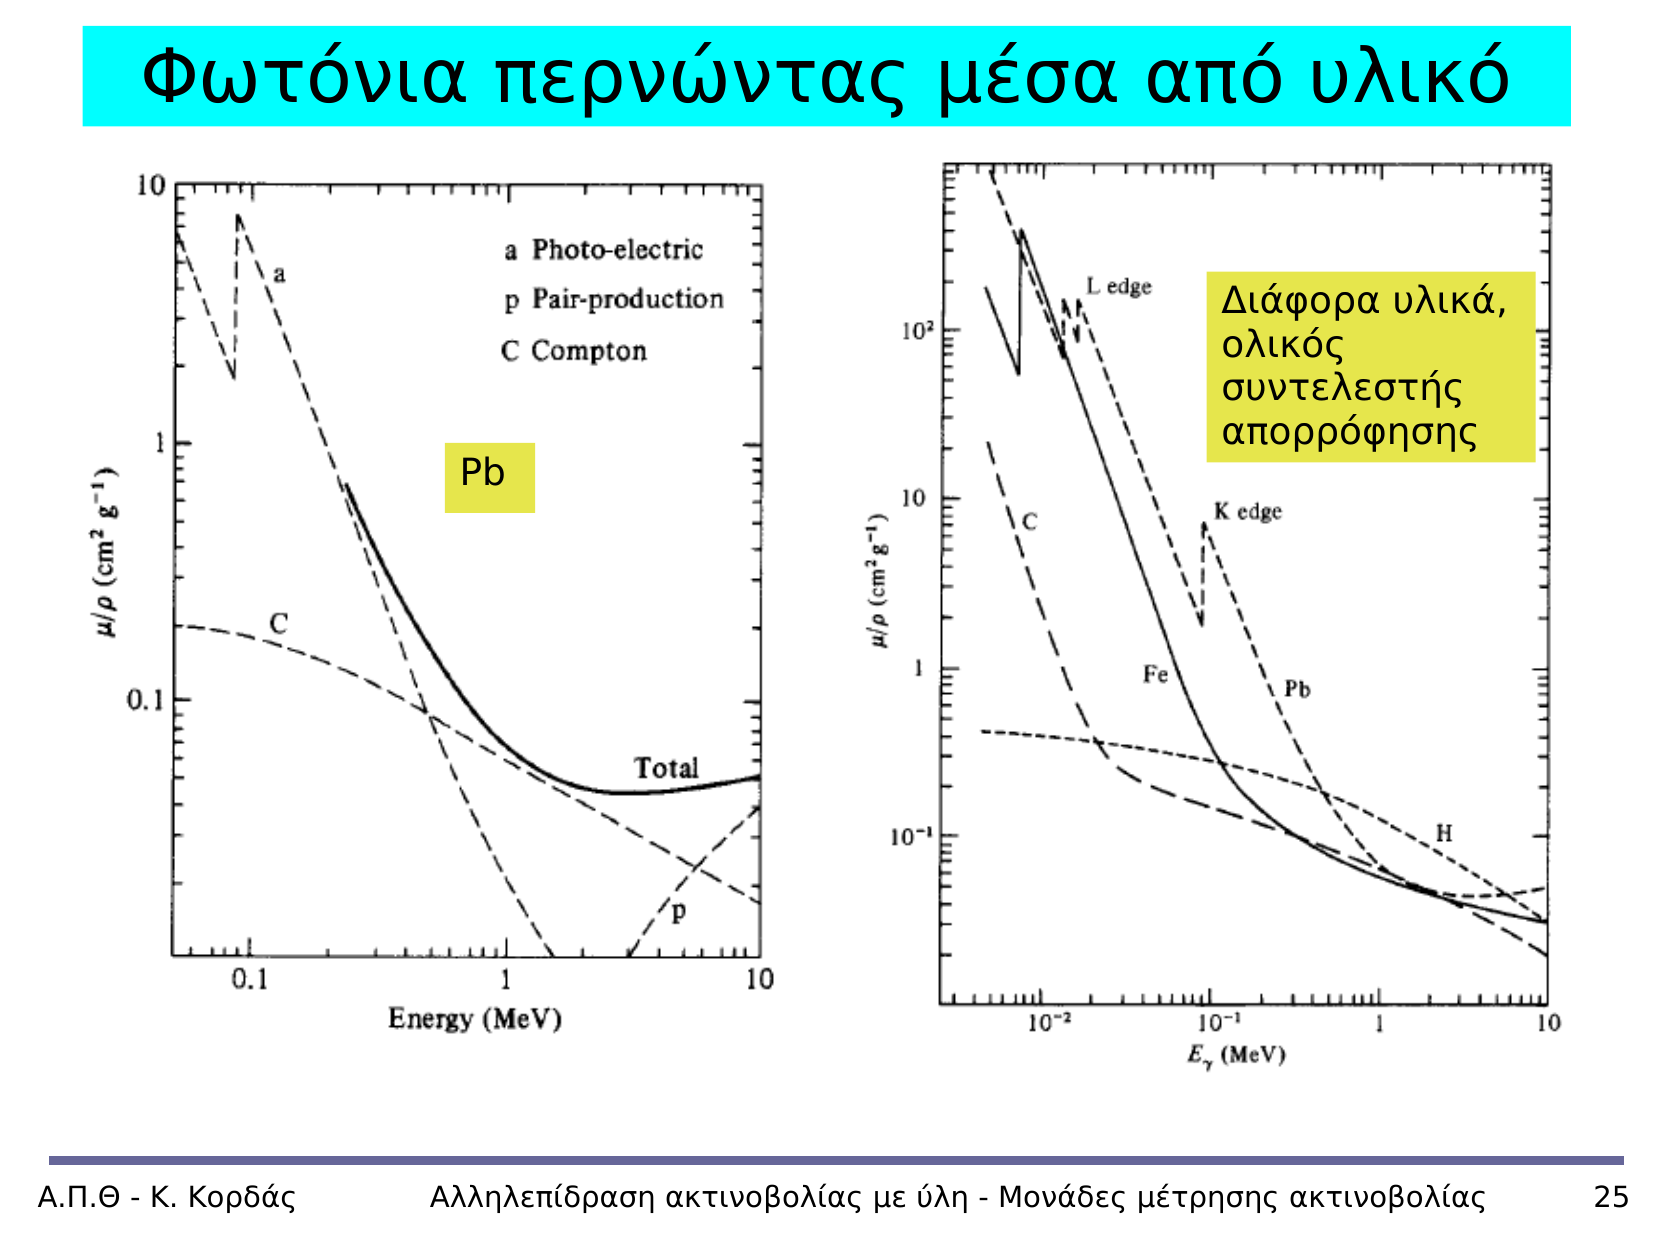

# Φωτόνια περνώντας μέσα από υλικό
Διάφορα υλικά, ολικός συντελεστής απορρόφησης
Pb
Α.Π.Θ - Κ. Κορδάς
Αλληλεπίδραση ακτινοβολίας με ύλη - Μονάδες μέτρησης ακτινοβολίας
25